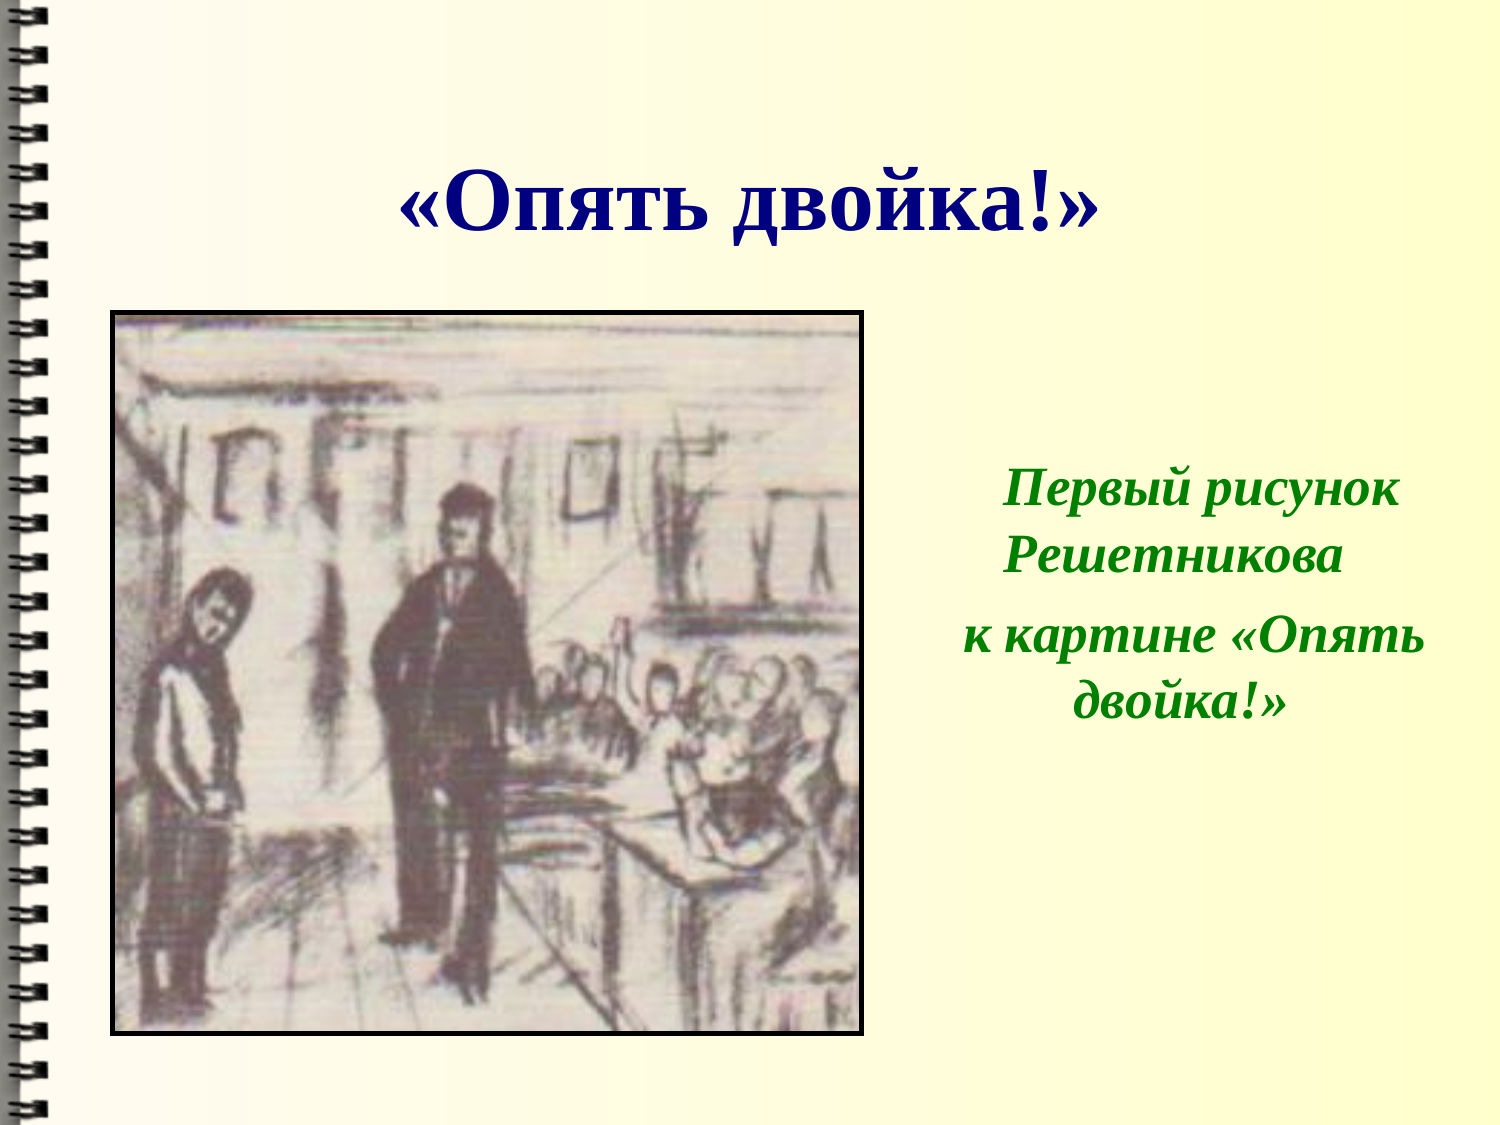

# «Опять двойка!»
 Первый рисунок Решетникова
 к картине «Опять двойка!»